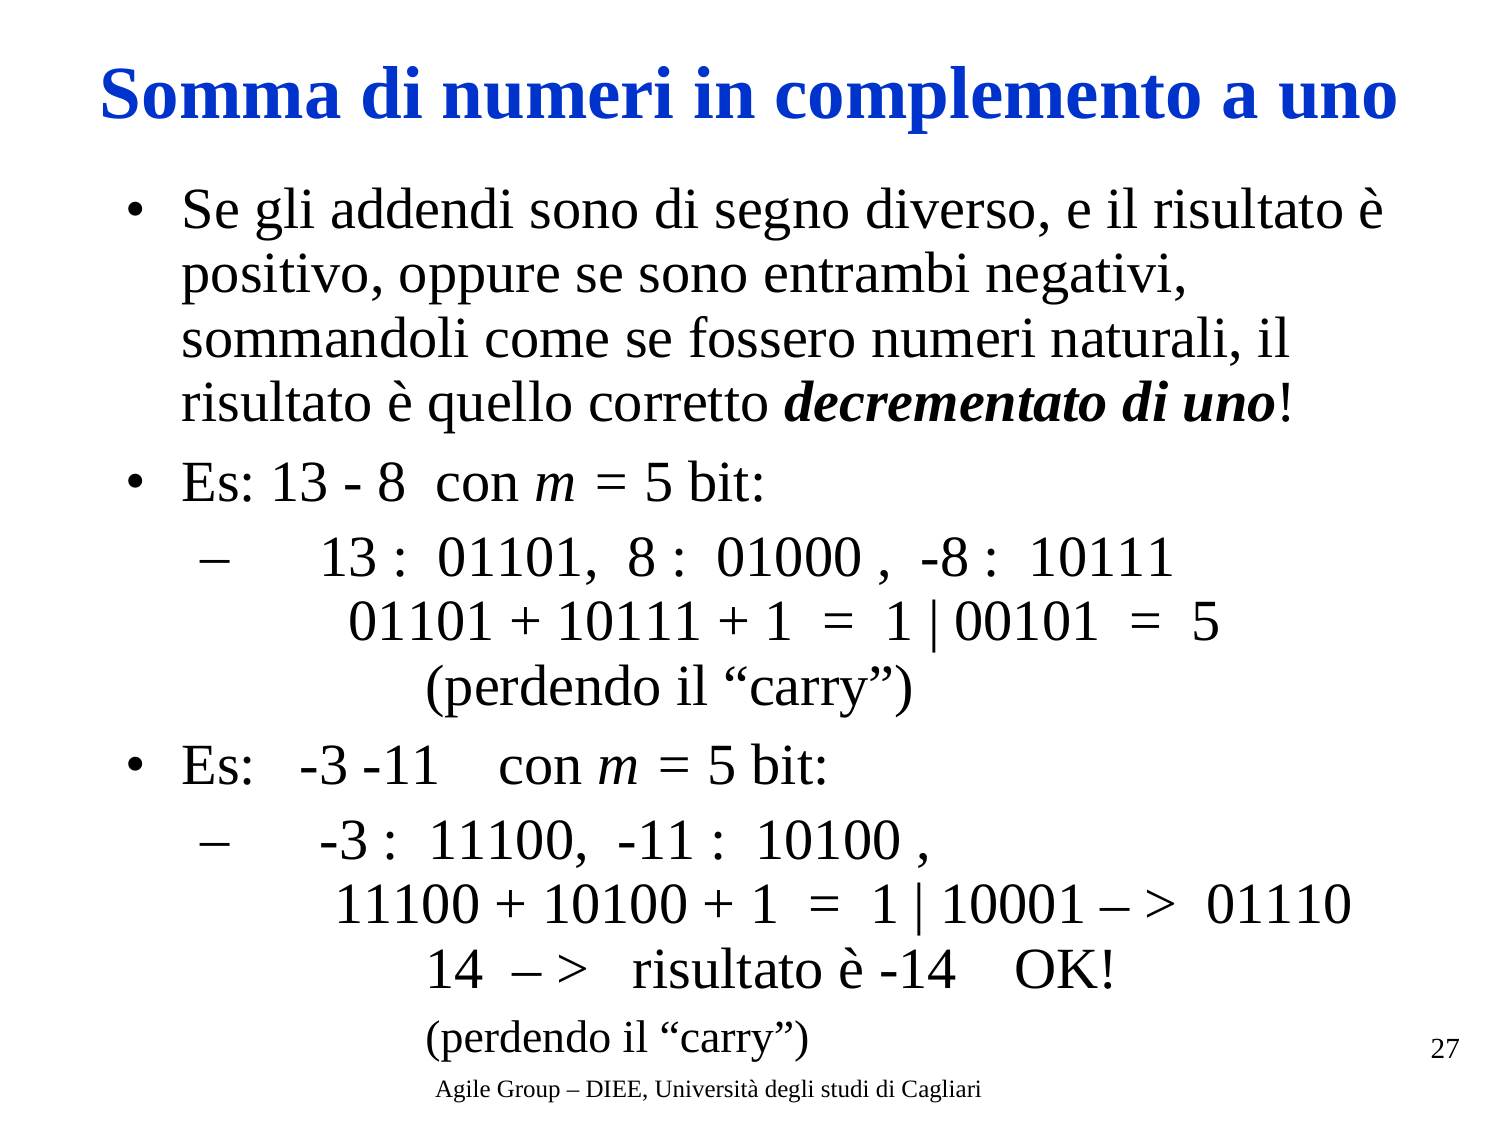

# Somma di numeri in complemento a uno
Se gli addendi sono di segno diverso, e il risultato è positivo, oppure se sono entrambi negativi, sommandoli come se fossero numeri naturali, il risultato è quello corretto decrementato di uno!
Es: 13 - 8 con m = 5 bit:
 13 : 01101, 8 : 01000 , -8 : 10111
 01101 + 10111 + 1 = 1 | 00101 = 5
		(perdendo il “carry”)
Es: -3 -11 con m = 5 bit:
 -3 : 11100, -11 : 10100 ,
 11100 + 10100 + 1 = 1 | 10001 – > 01110
		14 – > risultato è -14 OK!
		(perdendo il “carry”)
27